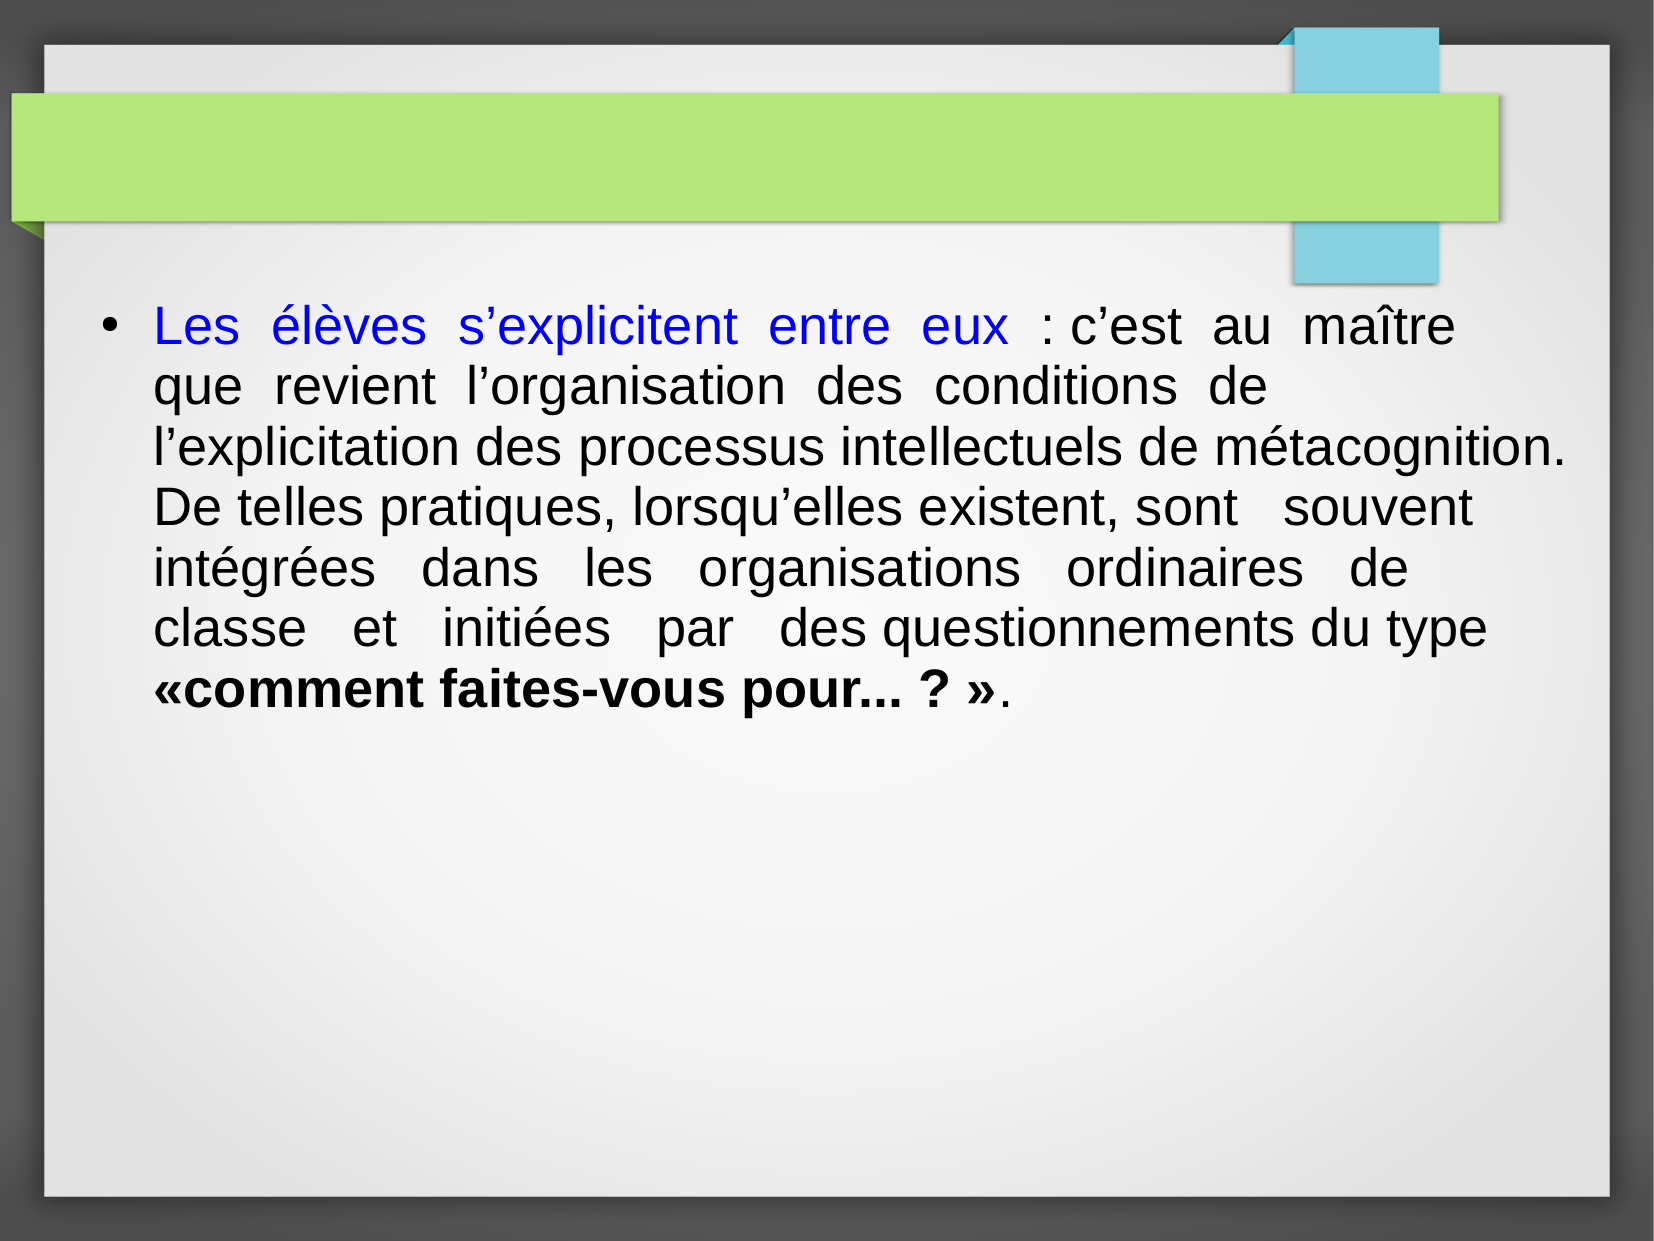

#
Les élèves s’explicitent entre eux : c’est au maître que revient l’organisation des conditions de l’explicitation des processus intellectuels de métacognition. De telles pratiques, lorsqu’elles existent, sont souvent intégrées dans les organisations ordinaires de classe et initiées par des questionnements du type «comment faites-vous pour... ? ».